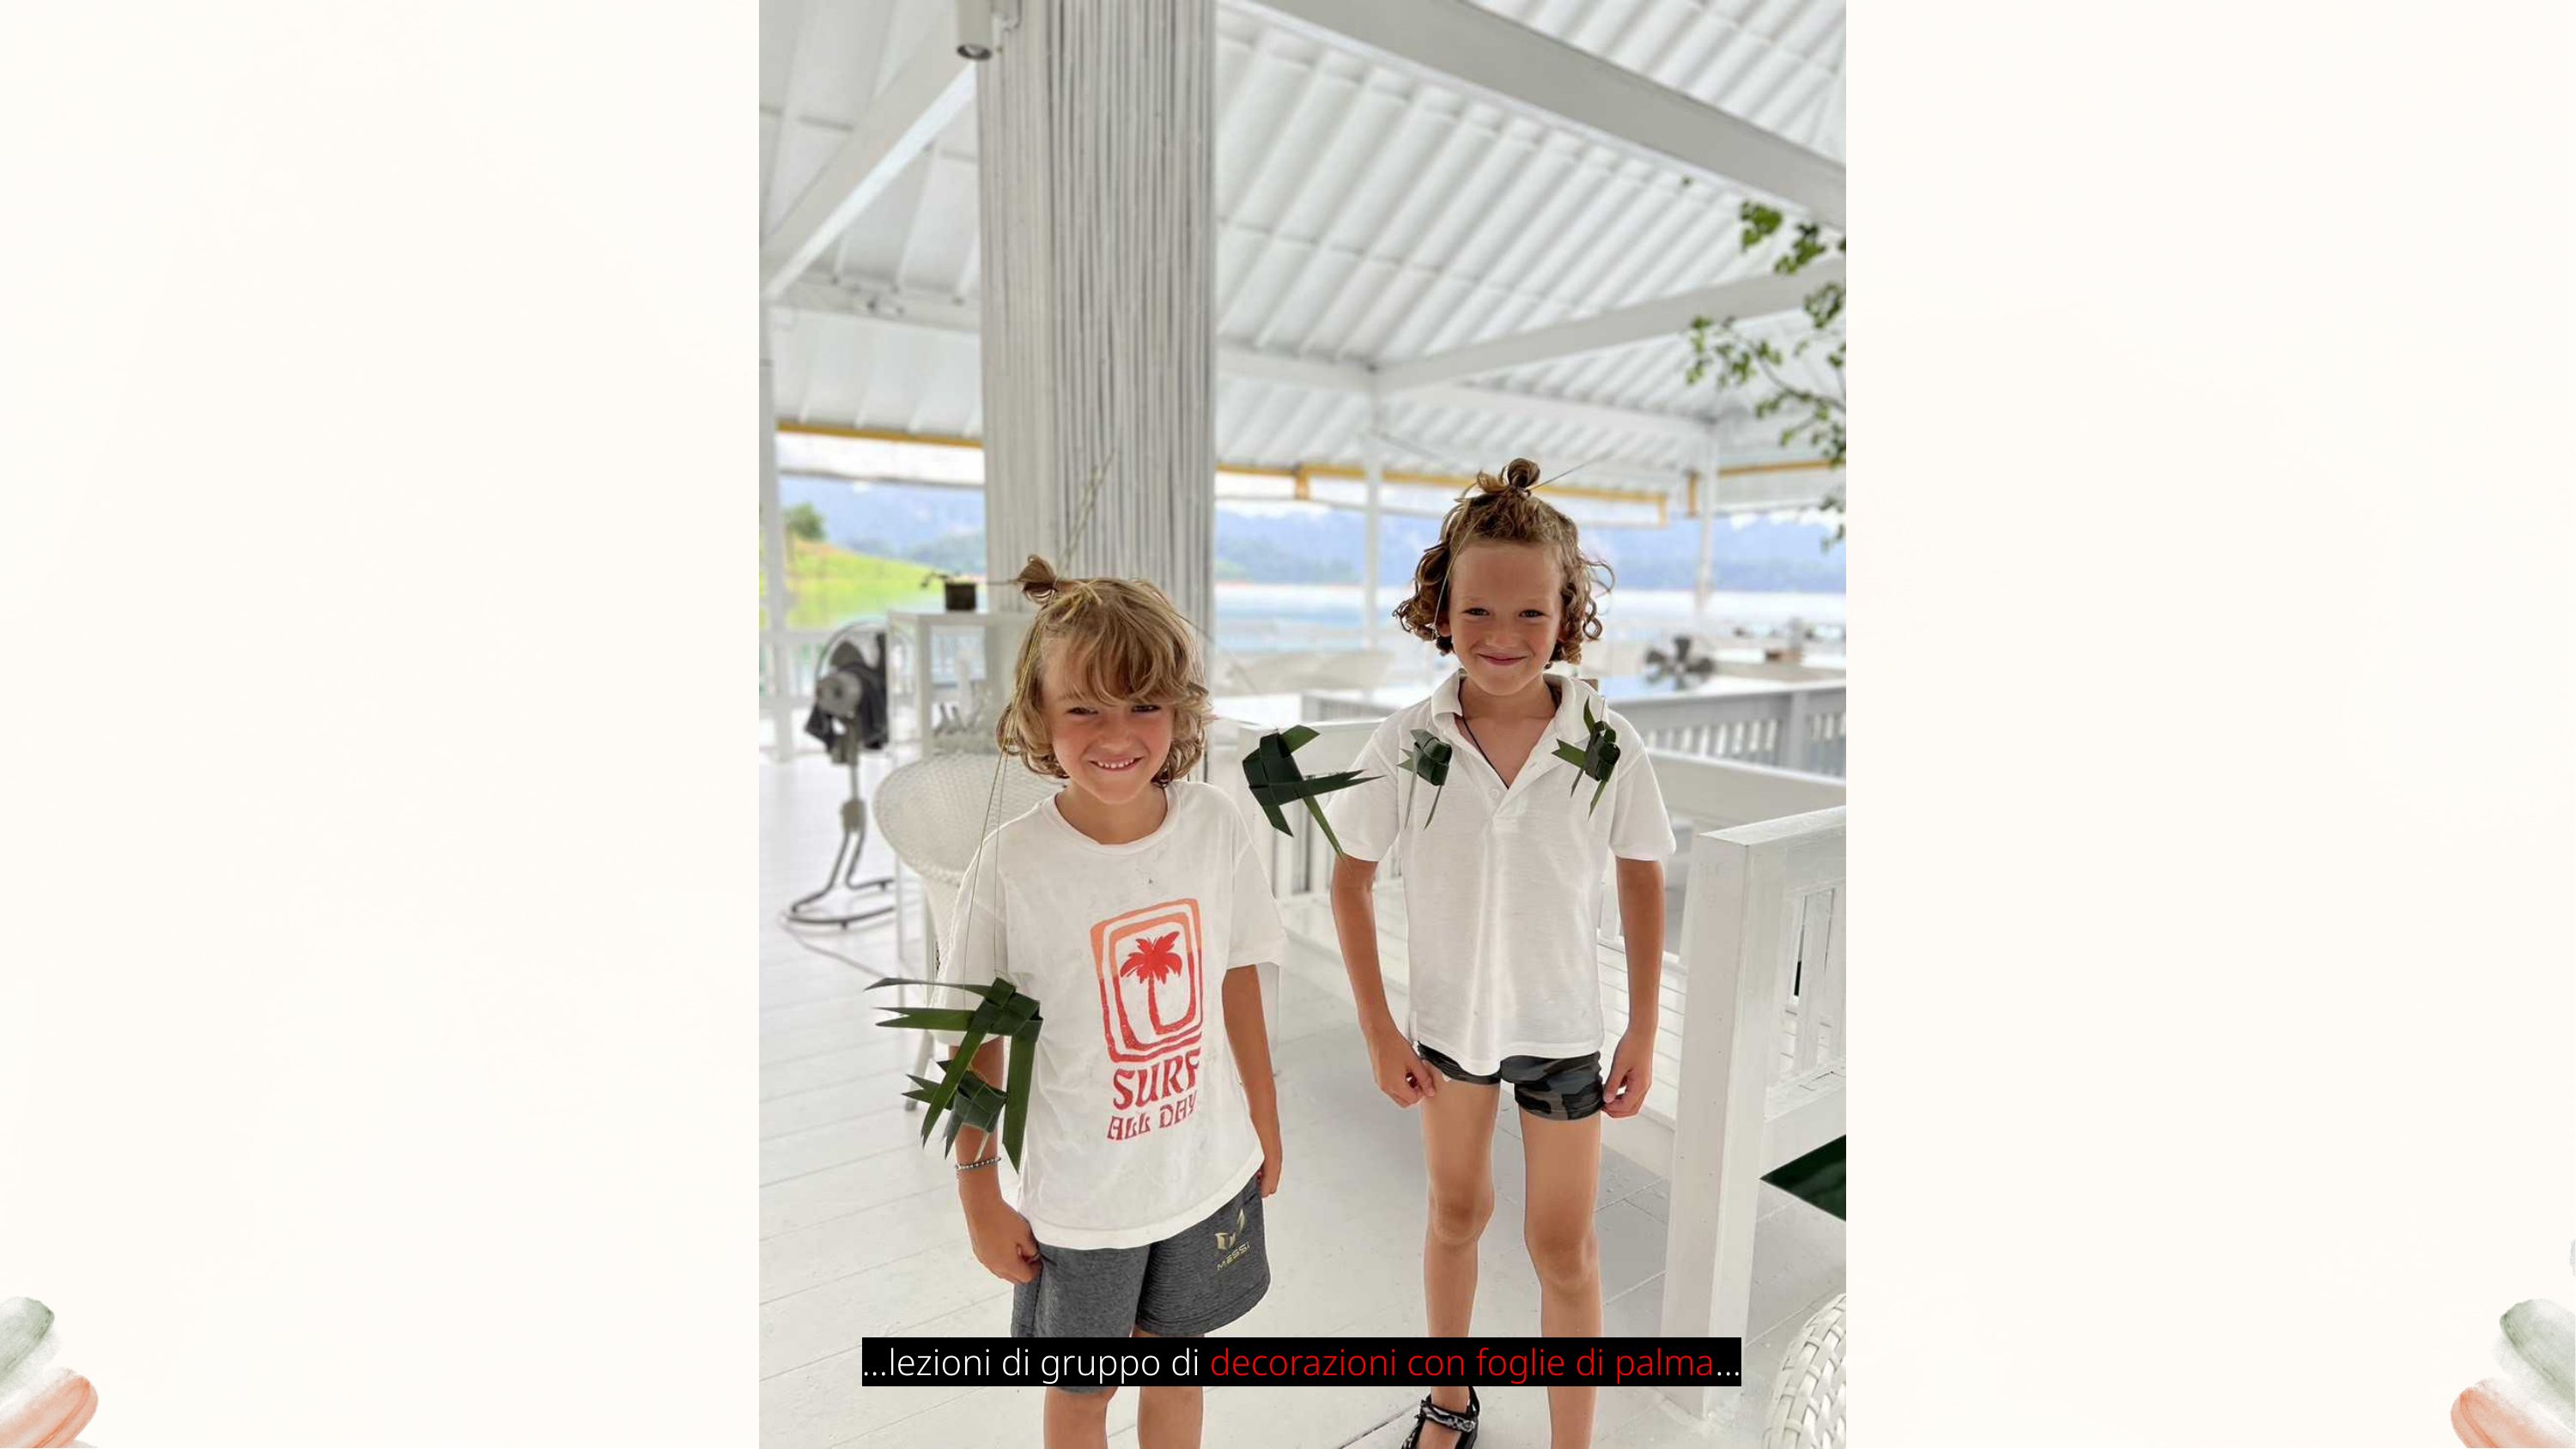

...lezioni di gruppo di decorazioni con foglie di palma...